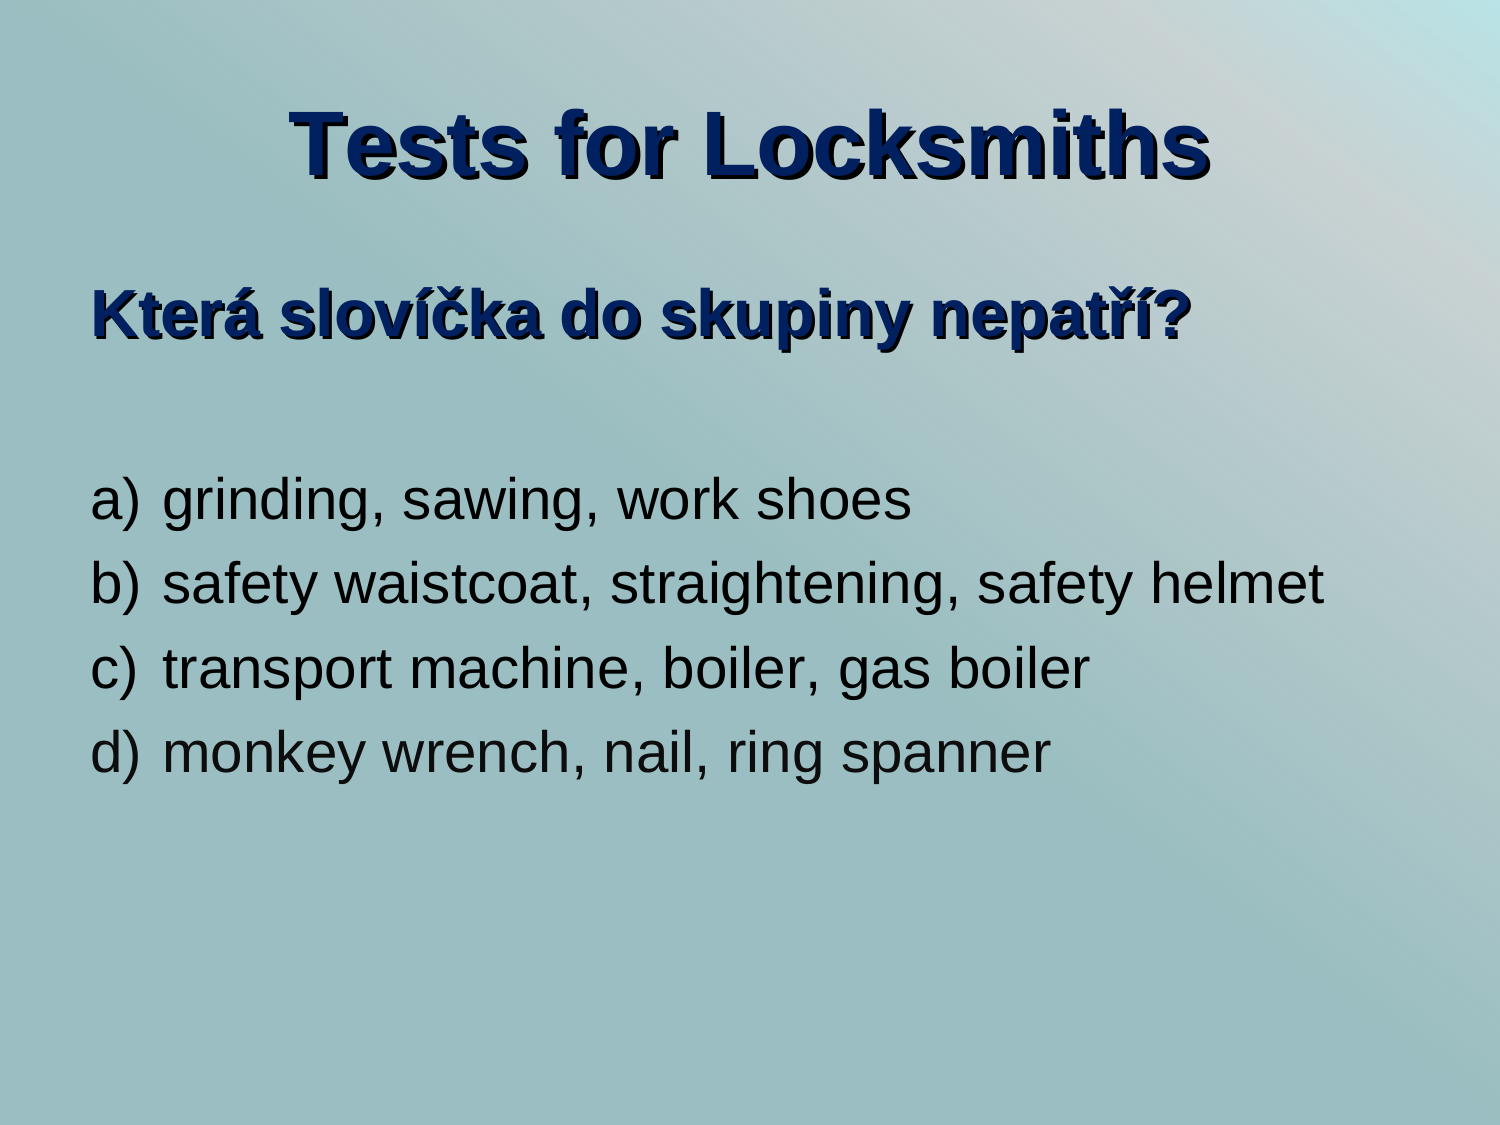

# Tests for Locksmiths
Která slovíčka do skupiny nepatří?
 grinding, sawing, work shoes
 safety waistcoat, straightening, safety helmet
 transport machine, boiler, gas boiler
 monkey wrench, nail, ring spanner